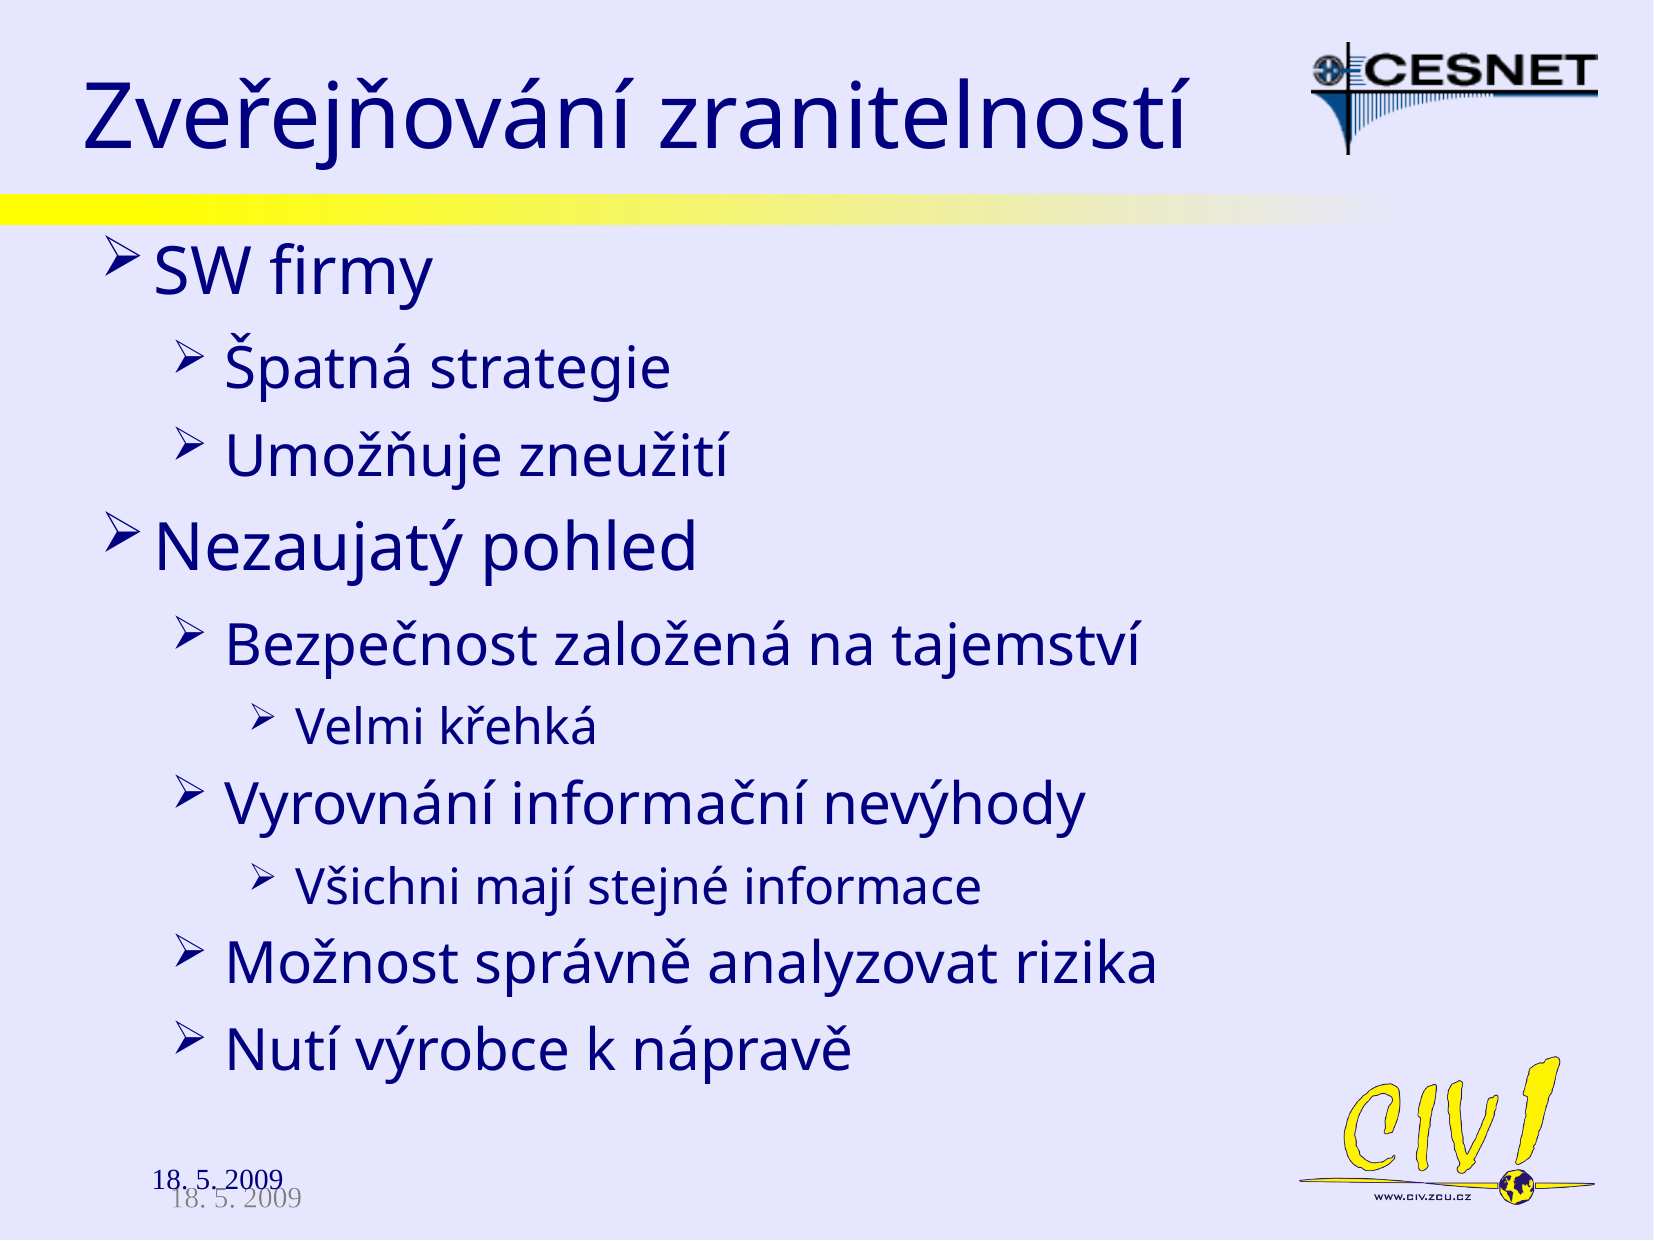

# Zveřejňování zranitelností
SW firmy
Špatná strategie
Umožňuje zneužití
Nezaujatý pohled
Bezpečnost založená na tajemství
Velmi křehká
Vyrovnání informační nevýhody
Všichni mají stejné informace
Možnost správně analyzovat rizika
Nutí výrobce k nápravě
18. 5. 2009